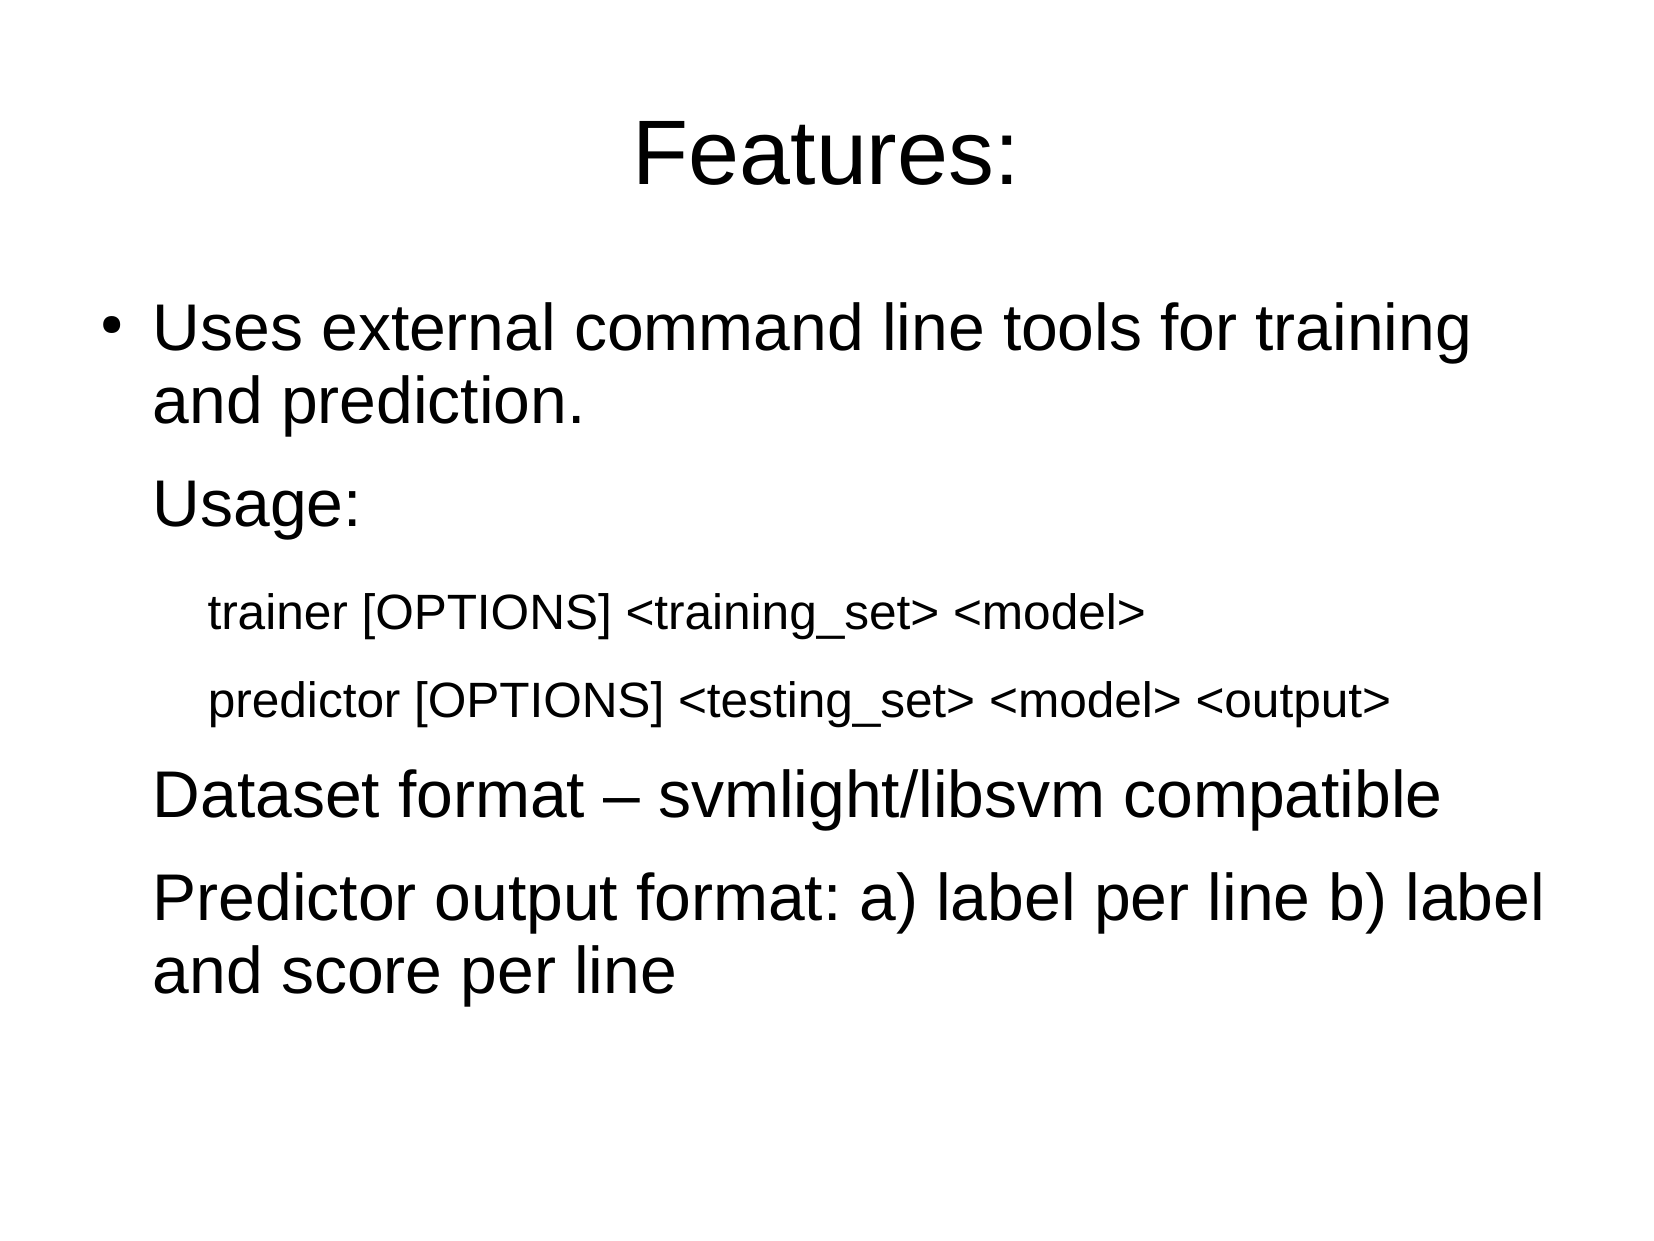

# Features:
Uses external command line tools for training and prediction.
Usage:
 trainer [OPTIONS] <training_set> <model>
 predictor [OPTIONS] <testing_set> <model> <output>
Dataset format – svmlight/libsvm compatible
Predictor output format: a) label per line b) label and score per line